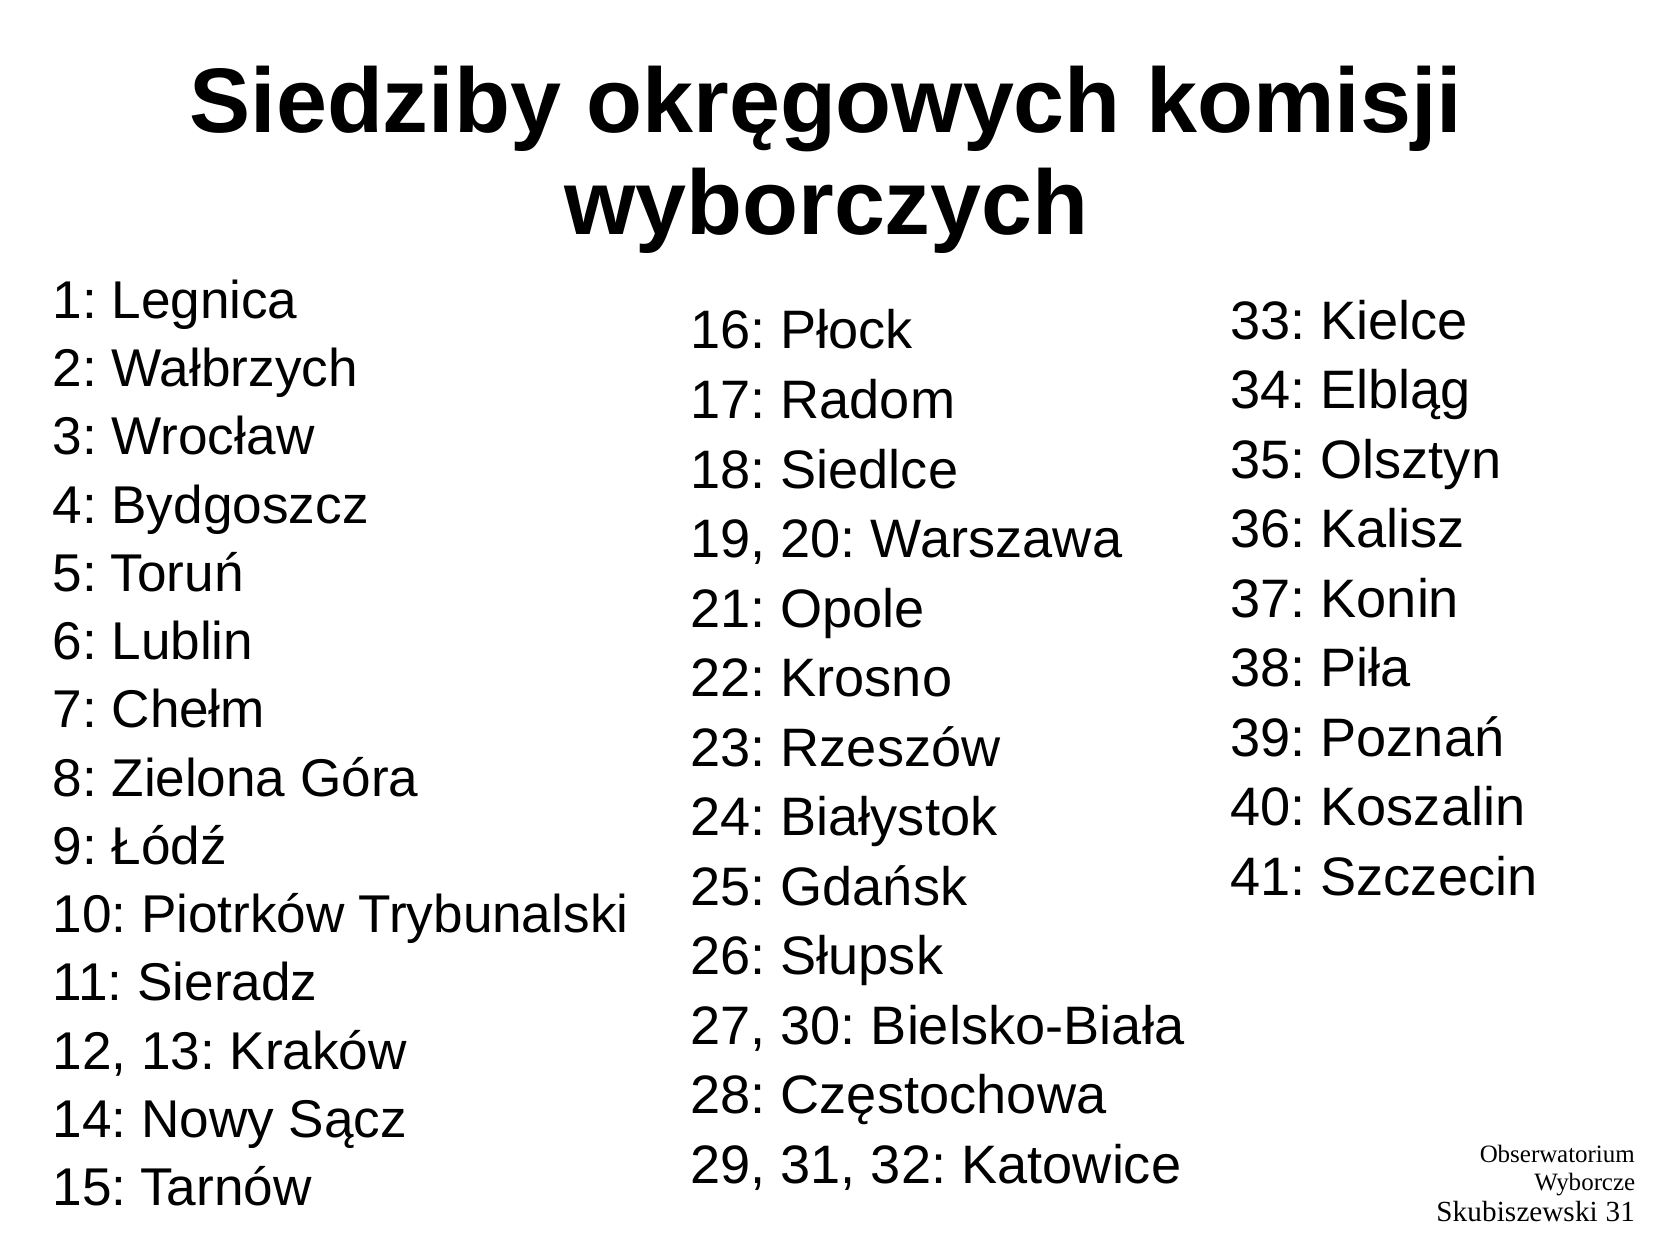

# Siedziby okręgowych komisji wyborczych
1: Legnica
2: Wałbrzych
3: Wrocław
4: Bydgoszcz
5: Toruń
6: Lublin
7: Chełm
8: Zielona Góra
9: Łódź
10: Piotrków Trybunalski
11: Sieradz
12, 13: Kraków
14: Nowy Sącz
15: Tarnów
33: Kielce
34: Elbląg
35: Olsztyn
36: Kalisz
37: Konin
38: Piła
39: Poznań
40: Koszalin
41: Szczecin
16: Płock
17: Radom
18: Siedlce
19, 20: Warszawa
21: Opole
22: Krosno
23: Rzeszów
24: Białystok
25: Gdańsk
26: Słupsk
27, 30: Bielsko-Biała
28: Częstochowa
29, 31, 32: Katowice
31